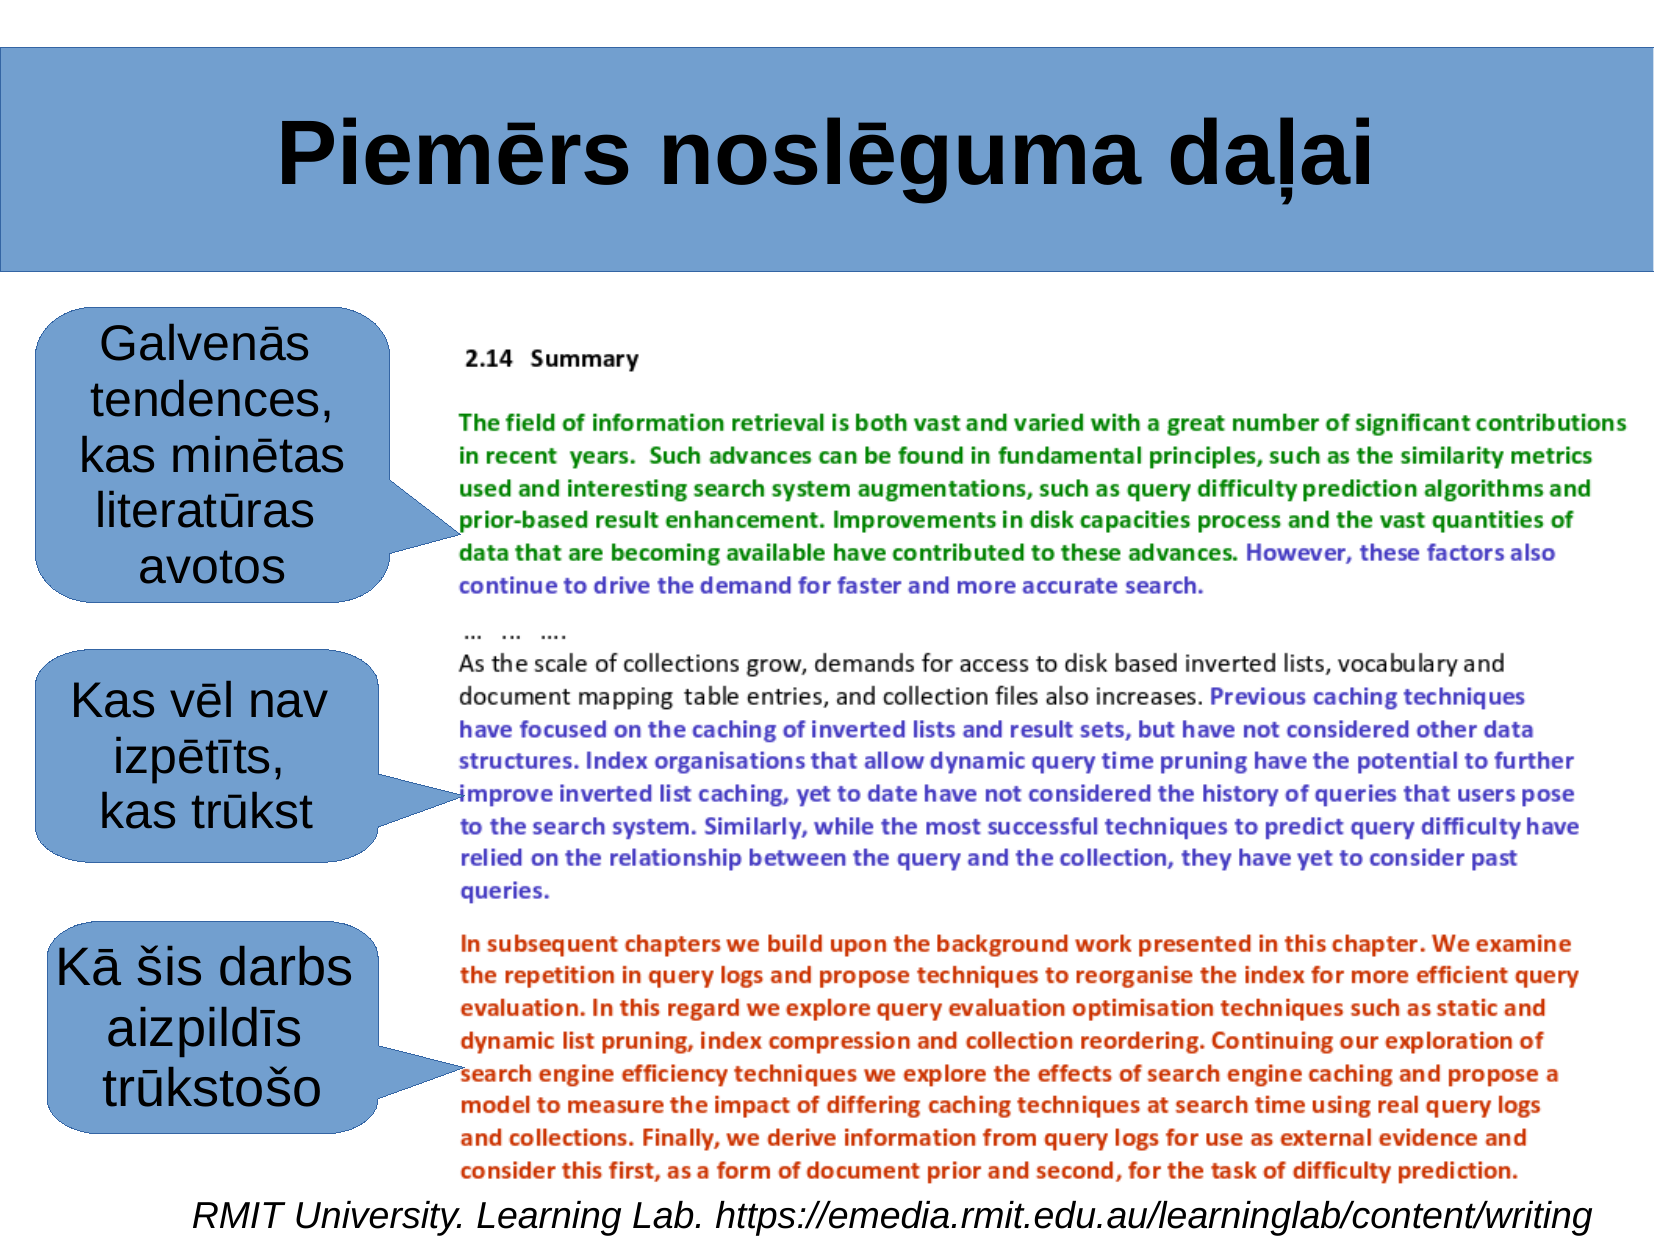

# Piemērs noslēguma daļai
Galvenās
tendences,
 kas minētas
literatūras
avotos
Kas vēl nav
izpētīts,
kas trūkst
Kā šis darbs
aizpildīs
trūkstošo
RMIT University. Learning Lab. https://emedia.rmit.edu.au/learninglab/content/writing